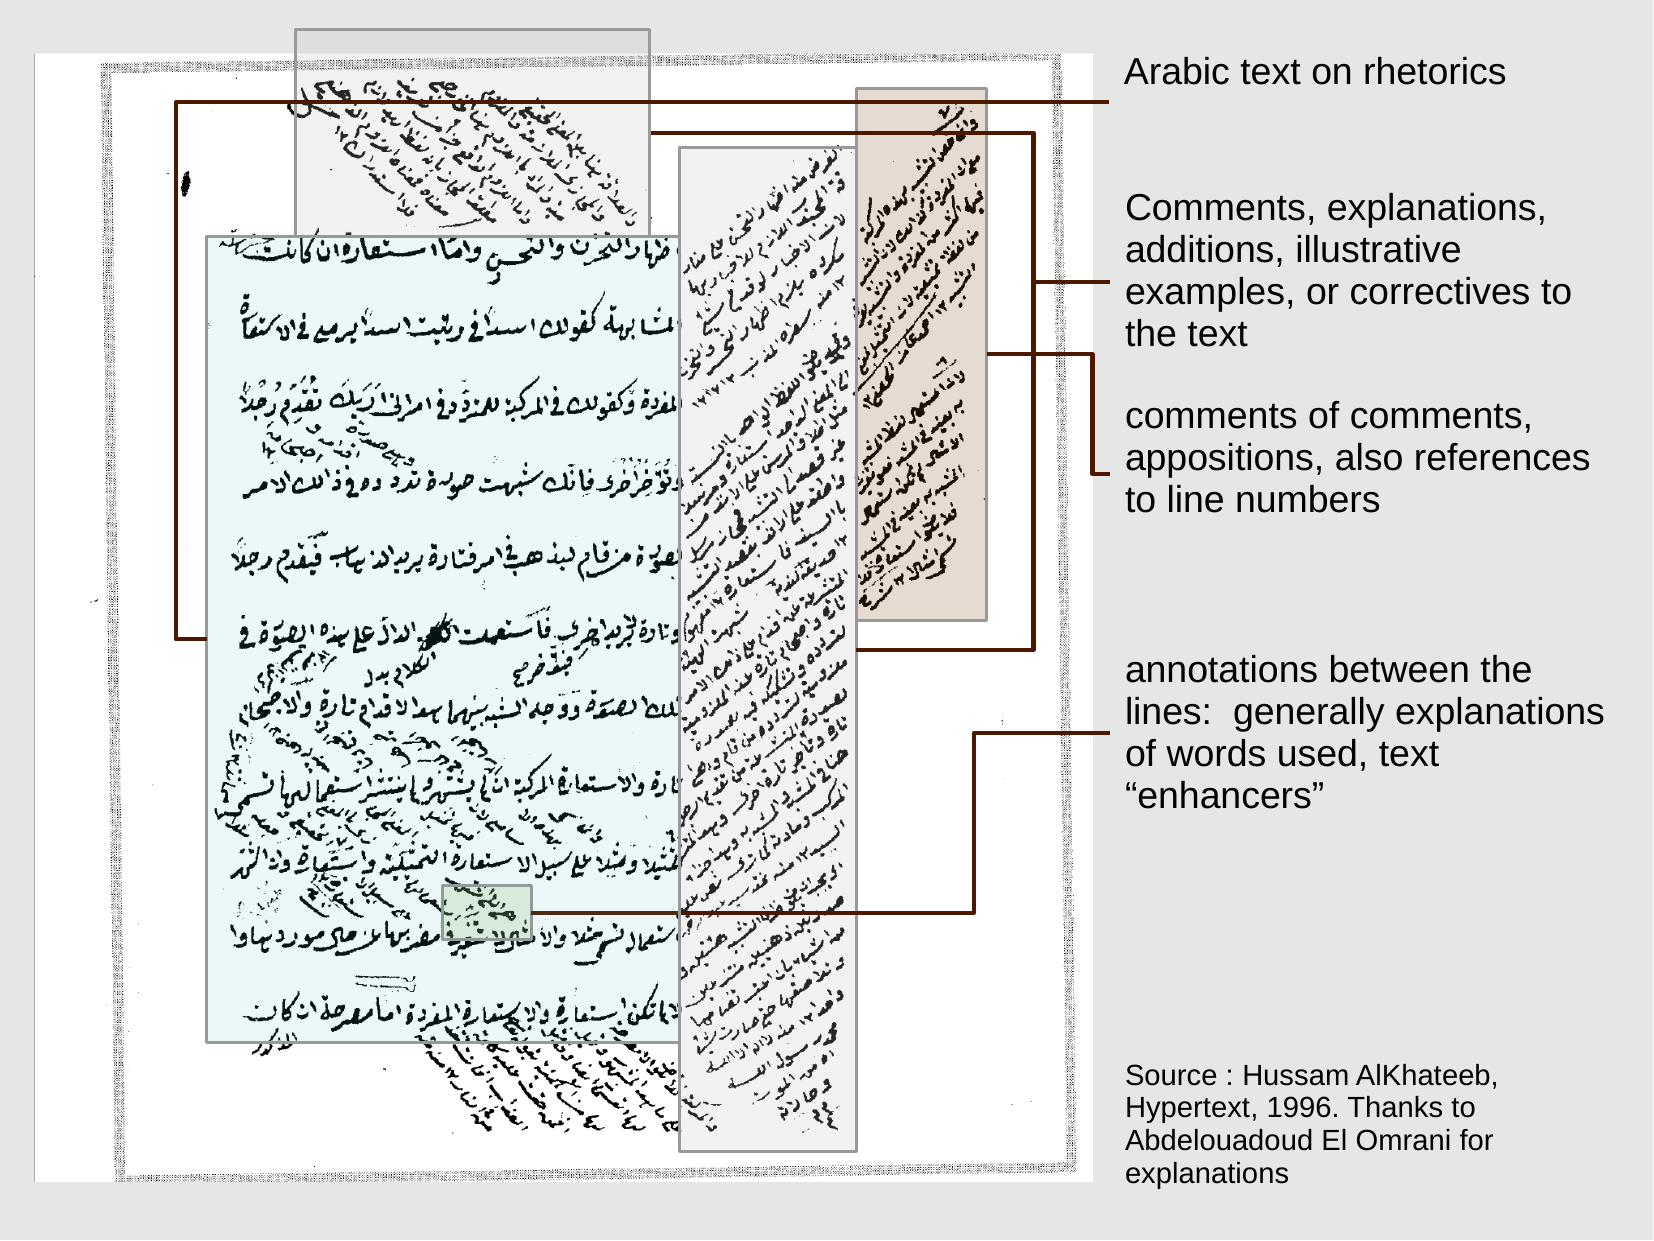

Arabic text on rhetorics
Comments, explanations, additions, illustrative examples, or correctives to the text
comments of comments, appositions, also references to line numbers
annotations between the lines: generally explanations of words used, text “enhancers”
Source : Hussam AlKhateeb, Hypertext, 1996. Thanks to Abdelouadoud El Omrani for explanations